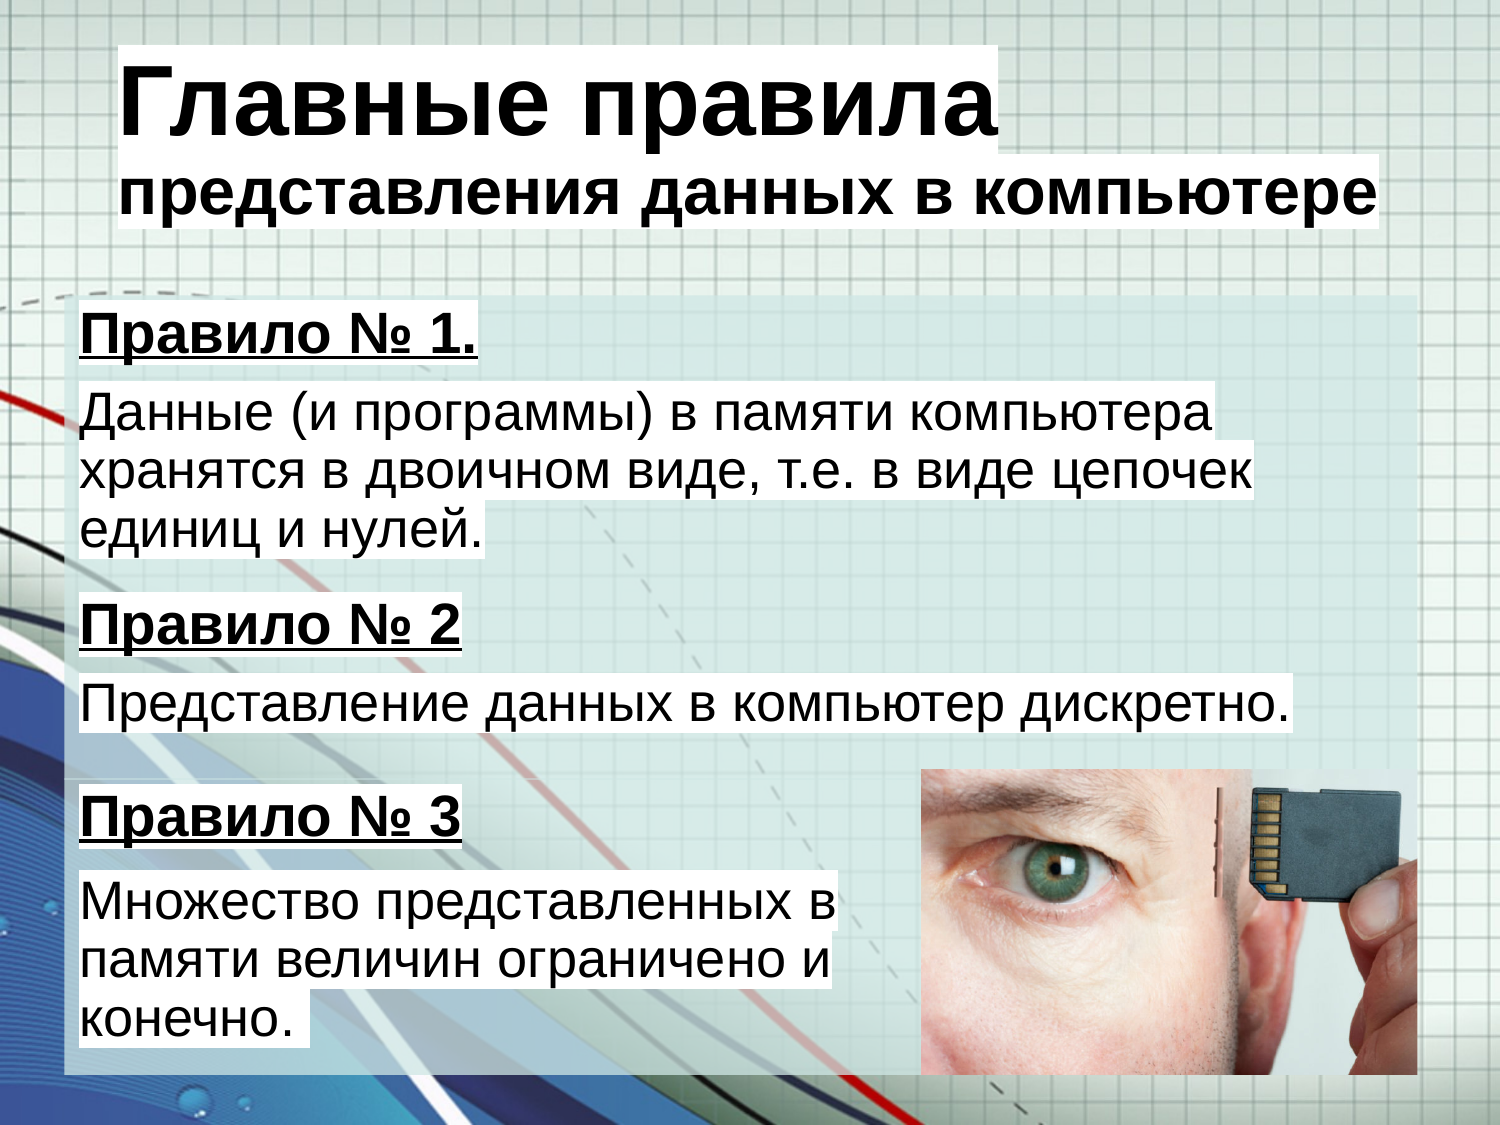

# Главные правила представления данных в компьютере
Правило № 1.
Данные (и программы) в памяти компьютера хранятся в двоичном виде, т.е. в виде цепочек единиц и нулей.
Правило № 2
Представление данных в компьютер дискретно.
Правило № 3
Множество представленных в памяти величин ограничено и конечно.